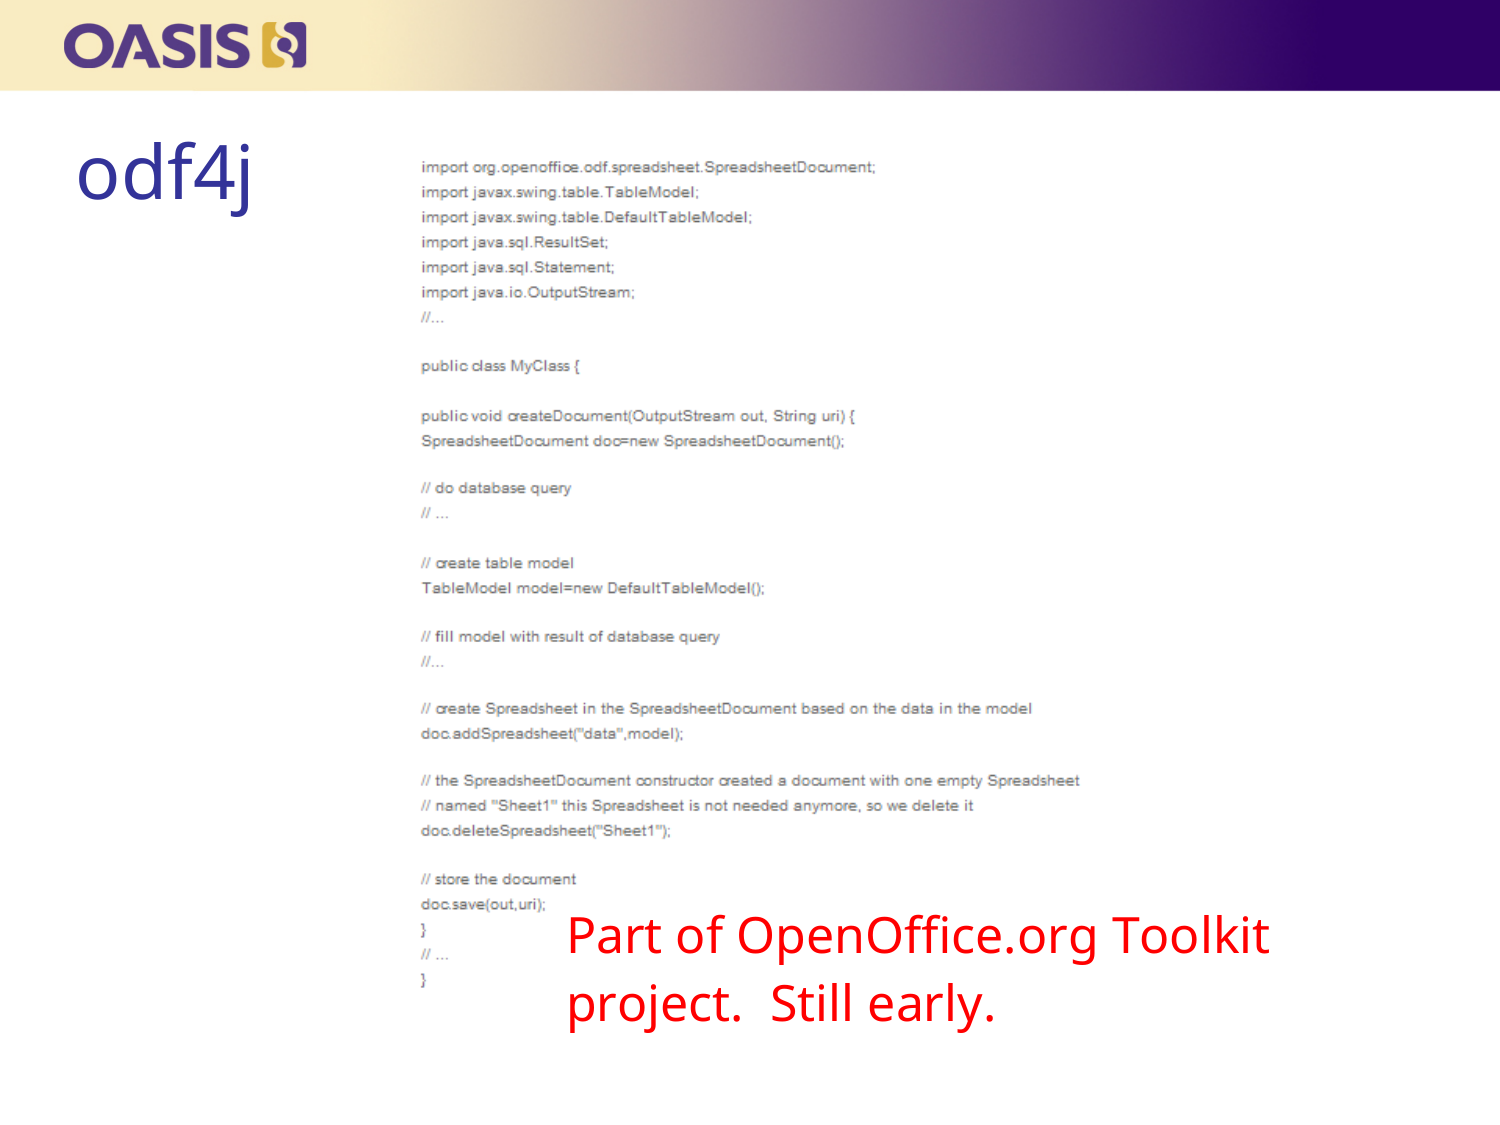

# odf4j
Part of OpenOffice.org Toolkit project. Still early.